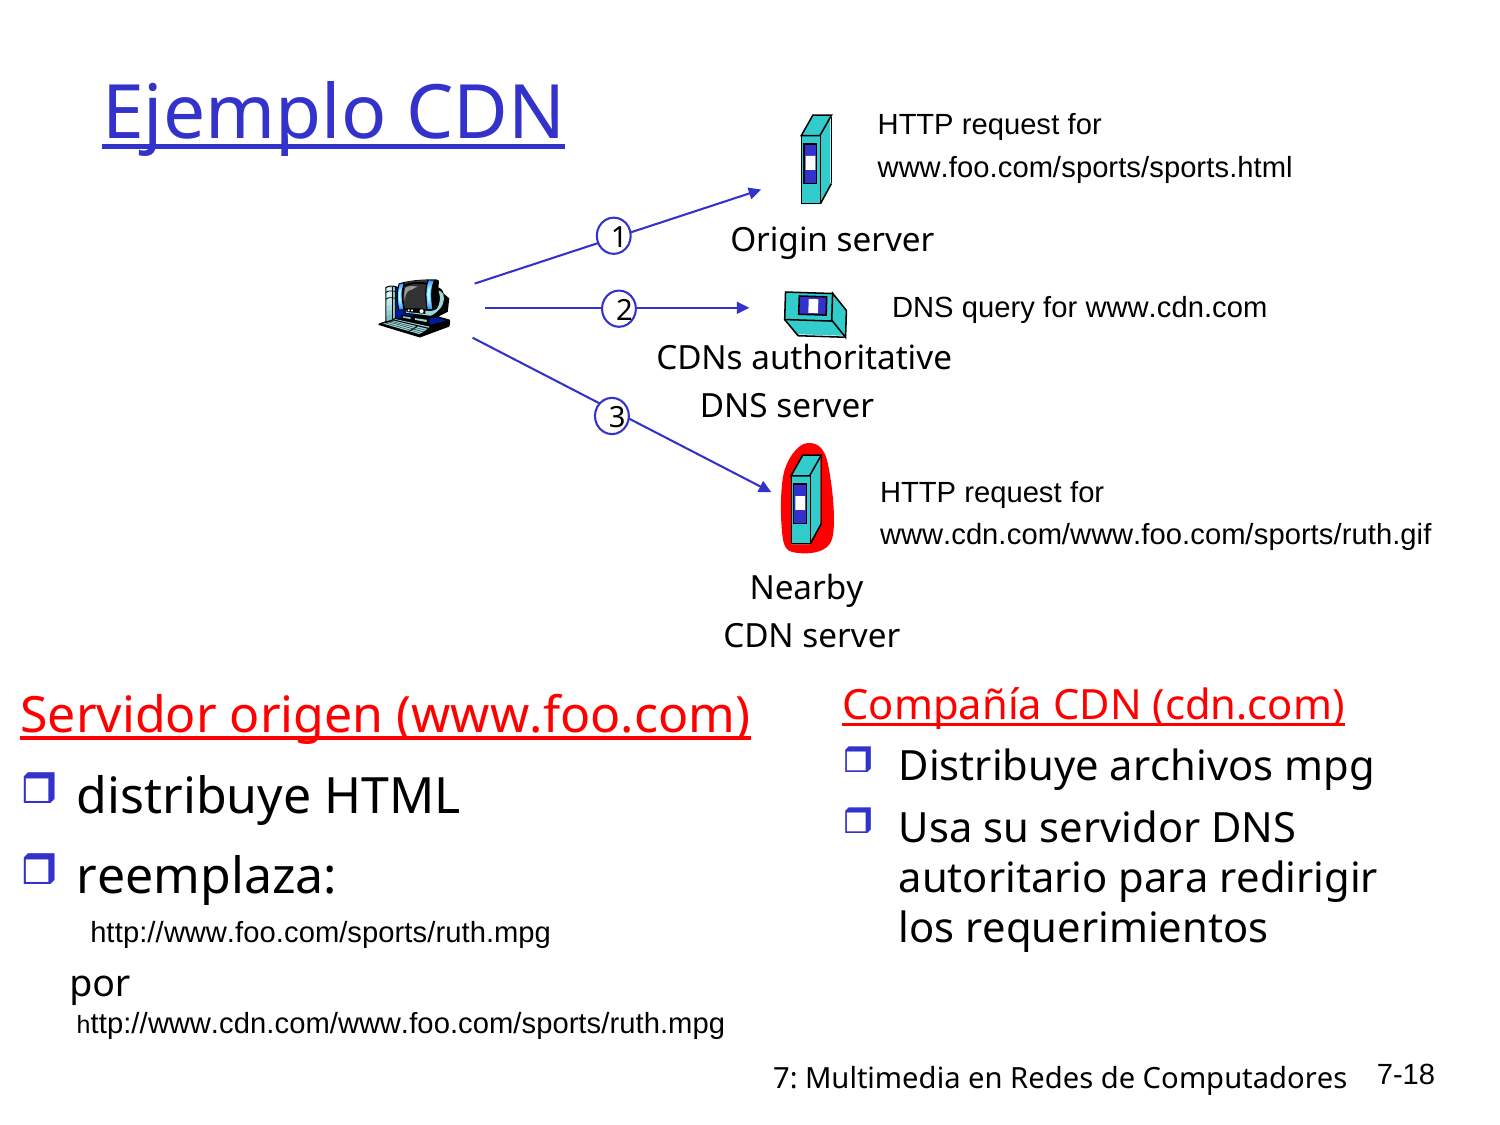

# Ejemplo CDN
HTTP request for
www.foo.com/sports/sports.html
Origin server
1
DNS query for www.cdn.com
2
CDNs authoritative
 DNS server
3
HTTP request for
www.cdn.com/www.foo.com/sports/ruth.gif
 Nearby
CDN server
Compañía CDN (cdn.com)
Distribuye archivos mpg
Usa su servidor DNS autoritario para redirigir los requerimientos
Servidor origen (www.foo.com)
distribuye HTML
reemplaza:
 http://www.foo.com/sports/ruth.mpg
 por http://www.cdn.com/www.foo.com/sports/ruth.mpg
18